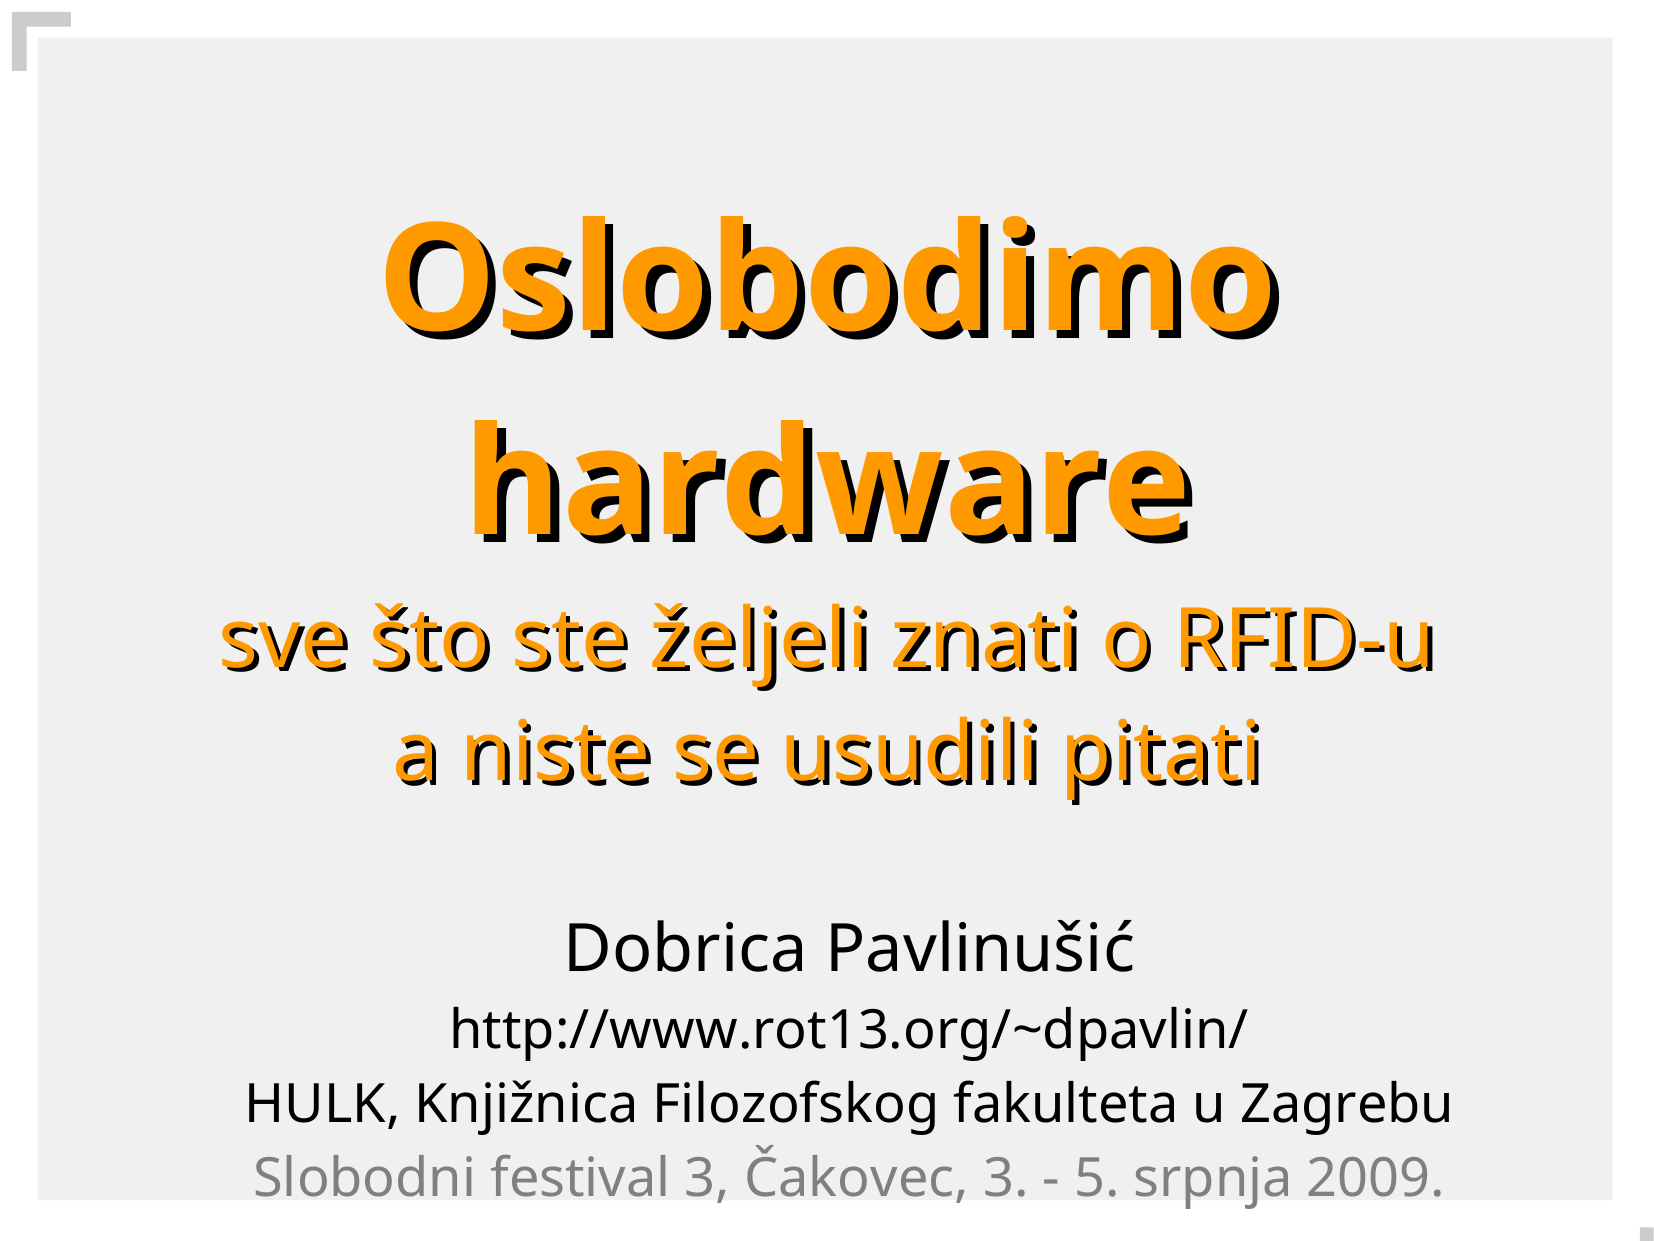

# Oslobodimo hardware sve što ste željeli znati o RFID-u a niste se usudili pitati
Dobrica Pavlinušić
http://www.rot13.org/~dpavlin/
HULK, Knjižnica Filozofskog fakulteta u Zagrebu
Slobodni festival 3, Čakovec, 3. - 5. srpnja 2009.